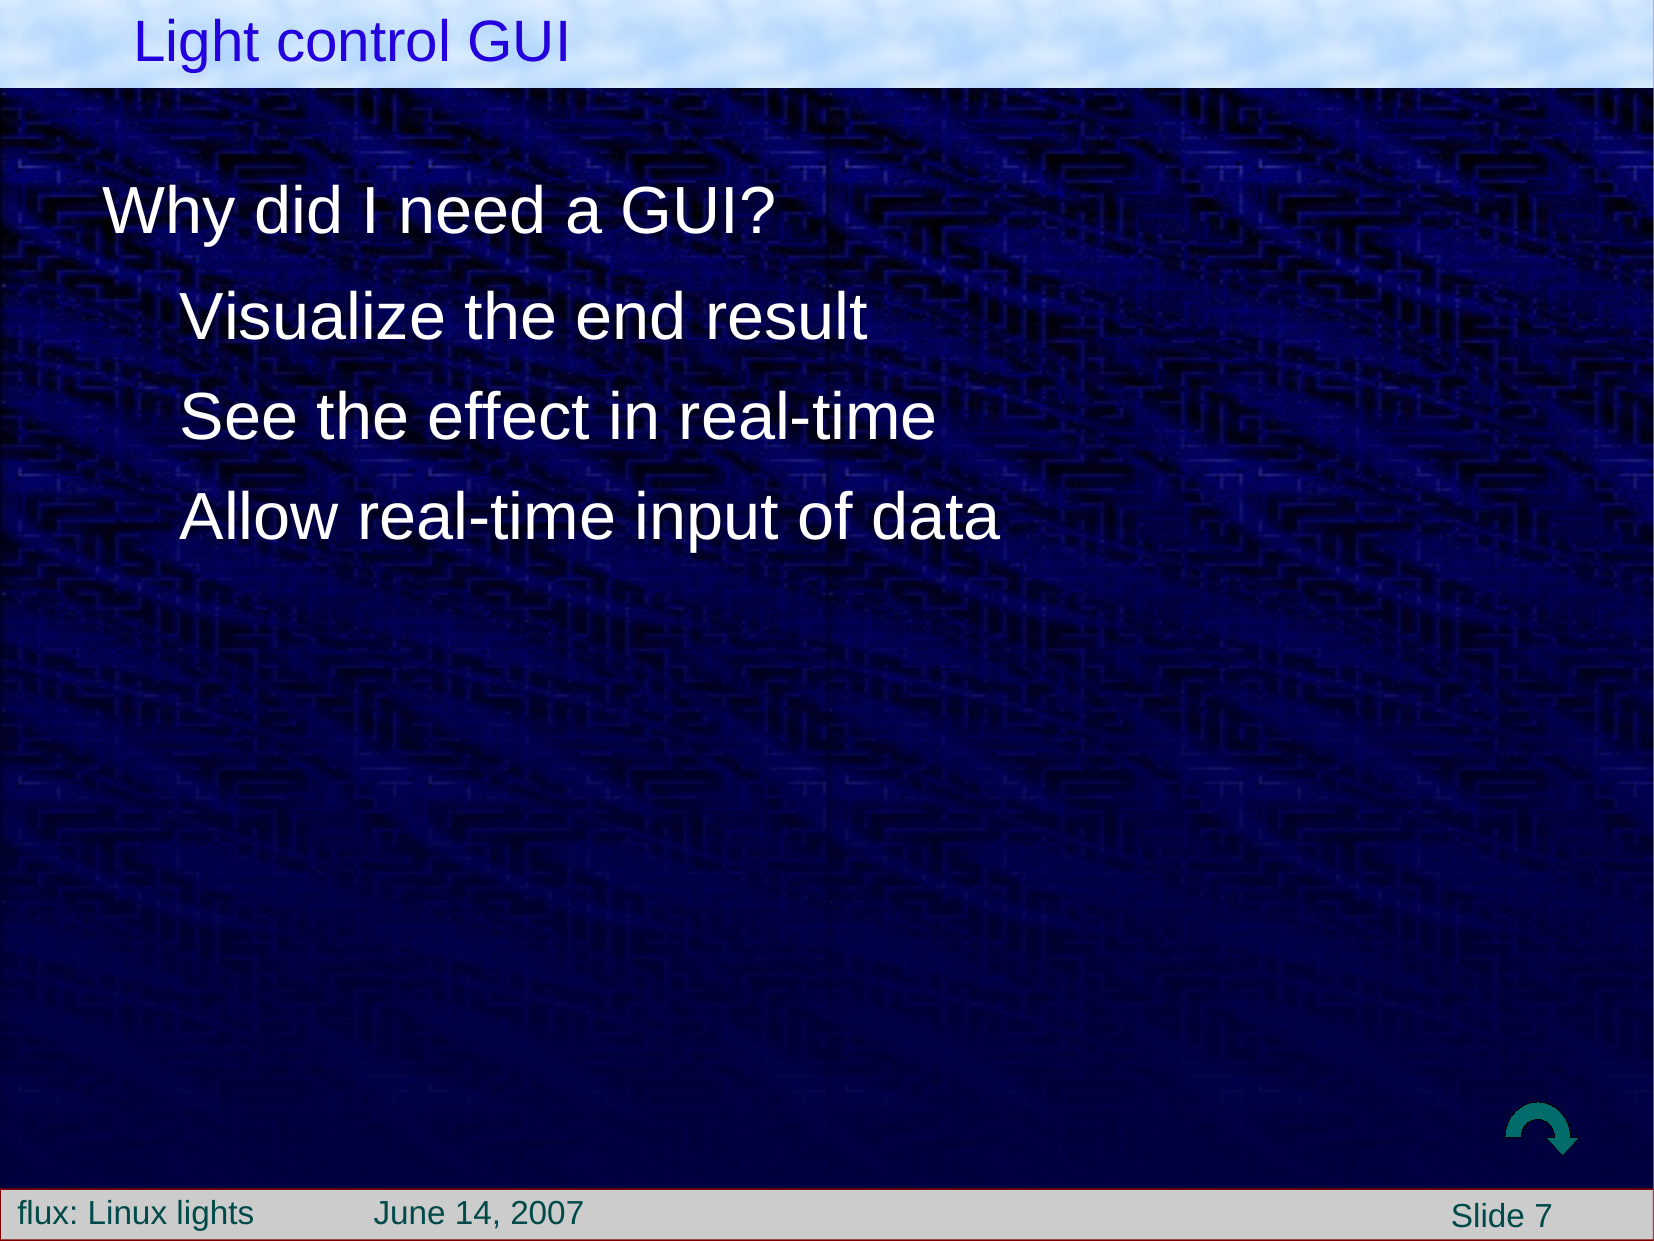

Light control GUI
# Why did I need a GUI?
Visualize the end result
See the effect in real-time
Allow real-time input of data
flux: Linux lights	June 14, 2007
Slide